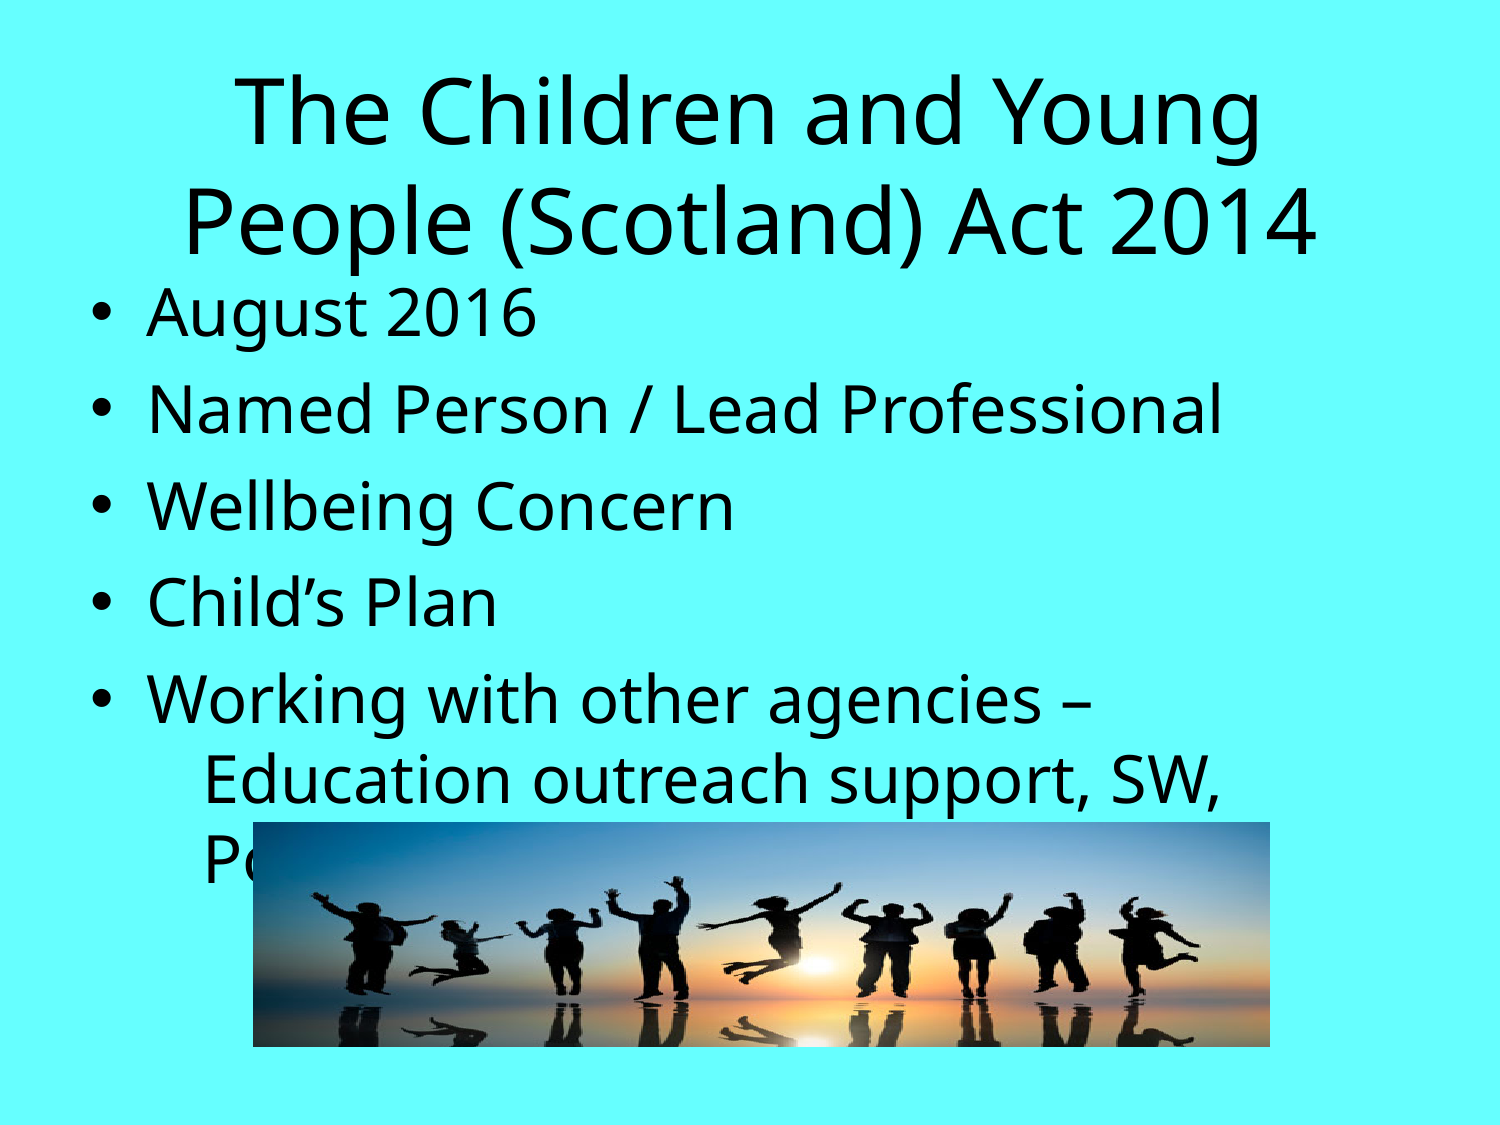

# The Children and Young People (Scotland) Act 2014
August 2016
Named Person / Lead Professional
Wellbeing Concern
Child’s Plan
Working with other agencies – Education outreach support, SW, Police and Health